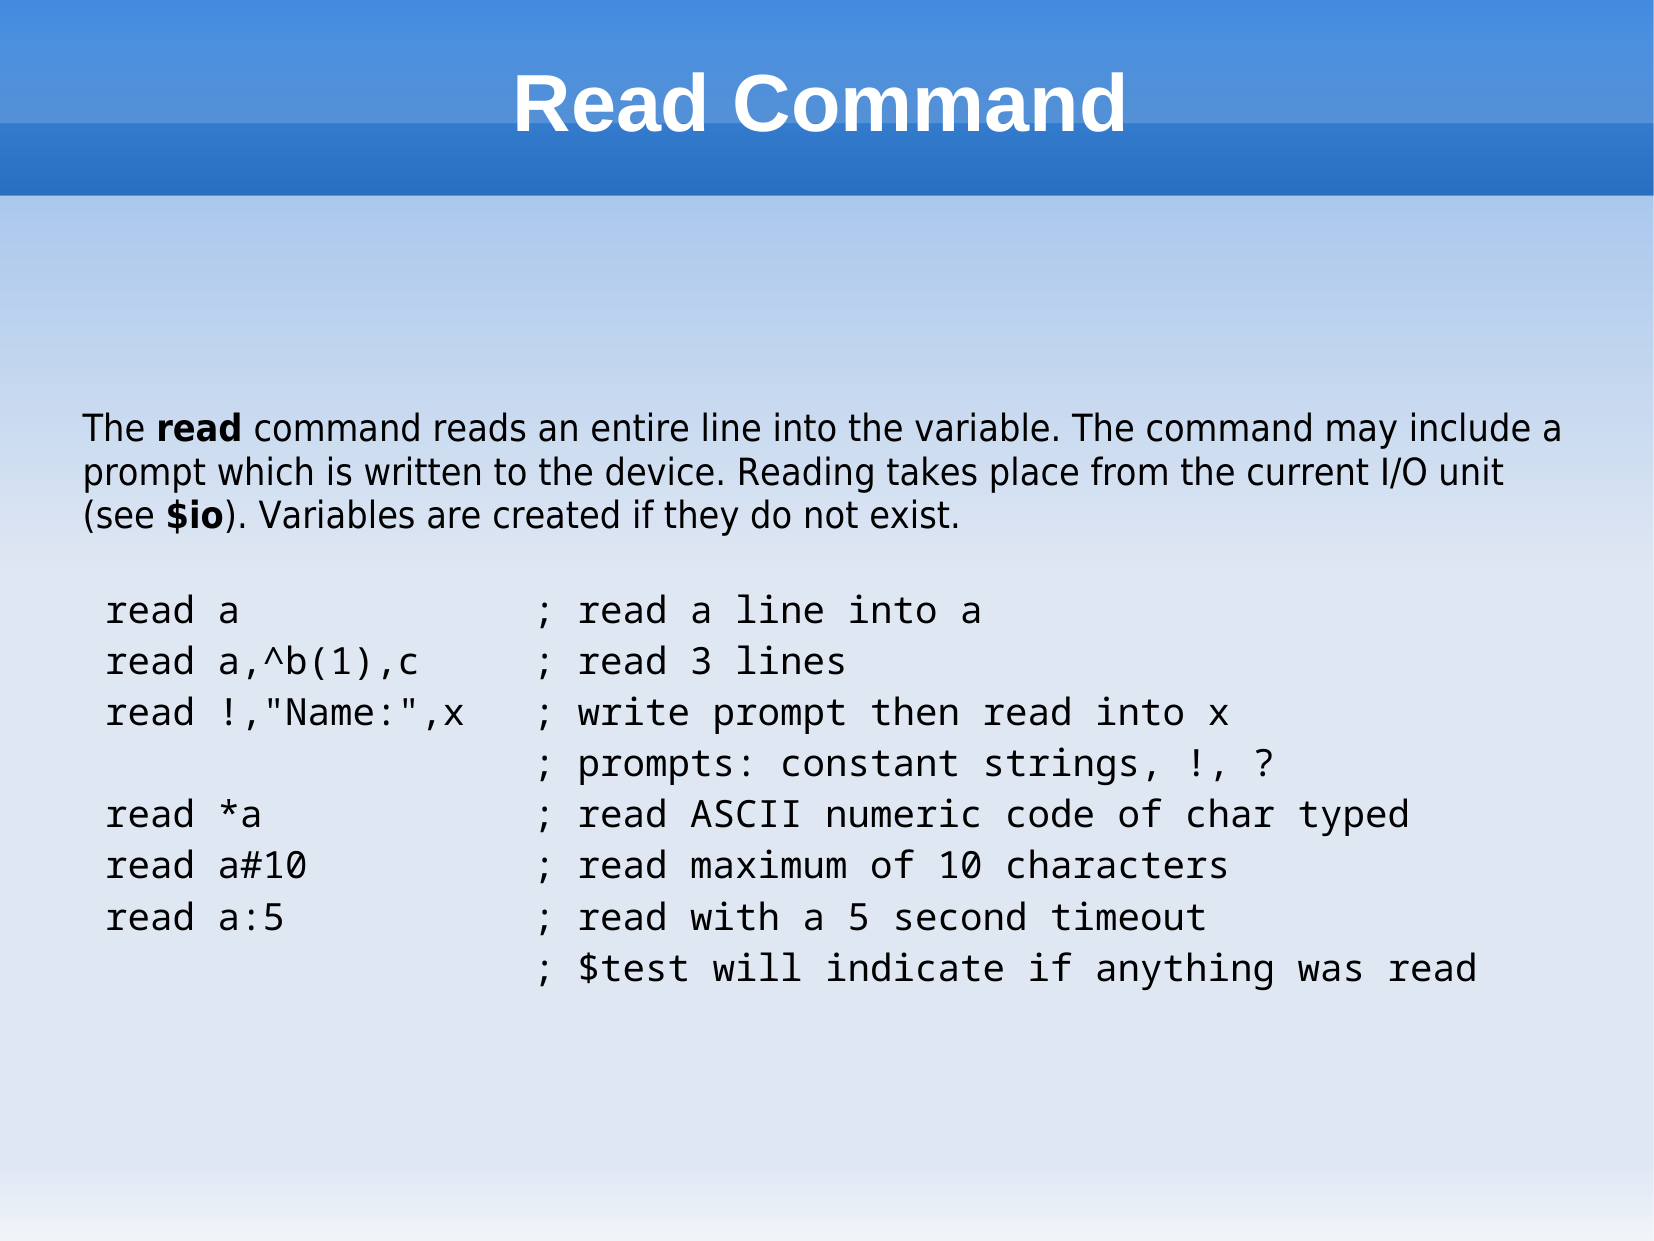

# Read Command
The read command reads an entire line into the variable. The command may include a prompt which is written to the device. Reading takes place from the current I/O unit (see $io). Variables are created if they do not exist.
 read a ; read a line into a
 read a,^b(1),c ; read 3 lines
 read !,"Name:",x	; write prompt then read into x
						; prompts: constant strings, !, ?
 read *a ; read ASCII numeric code of char typed
 read a#10			; read maximum of 10 characters
 read a:5 ; read with a 5 second timeout
						; $test will indicate if anything was read